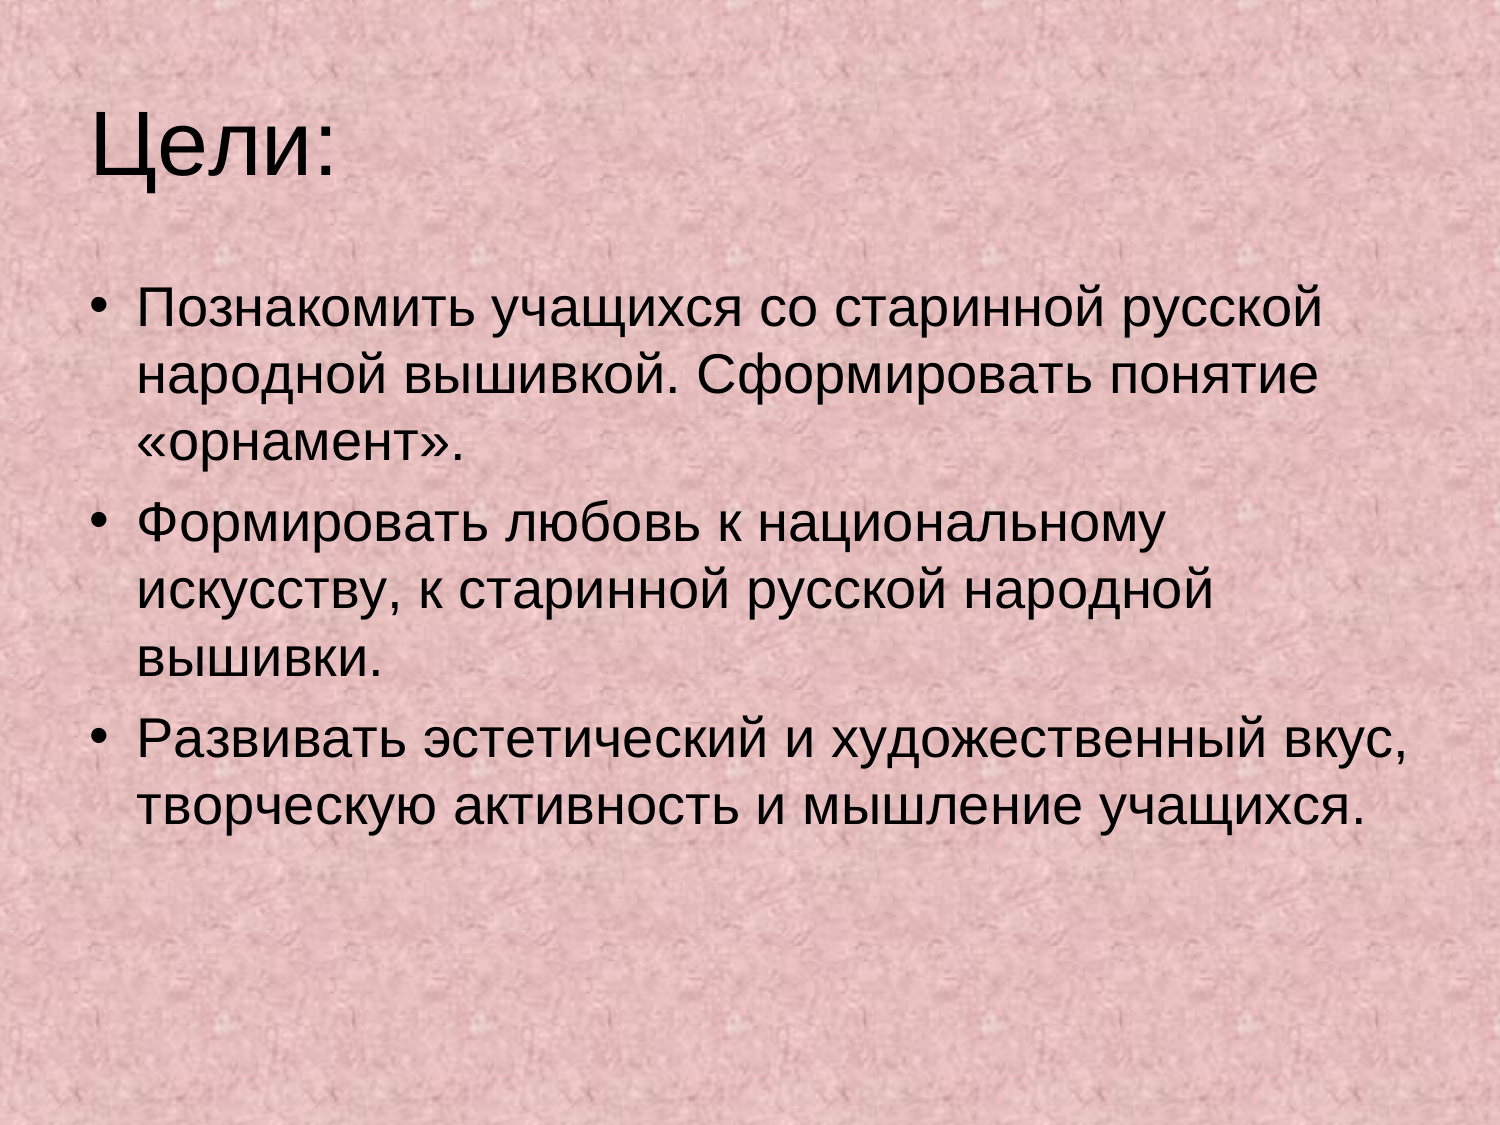

# Цели:
Познакомить учащихся со старинной русской народной вышивкой. Сформировать понятие «орнамент».
Формировать любовь к национальному искусству, к старинной русской народной вышивки.
Развивать эстетический и художественный вкус, творческую активность и мышление учащихся.